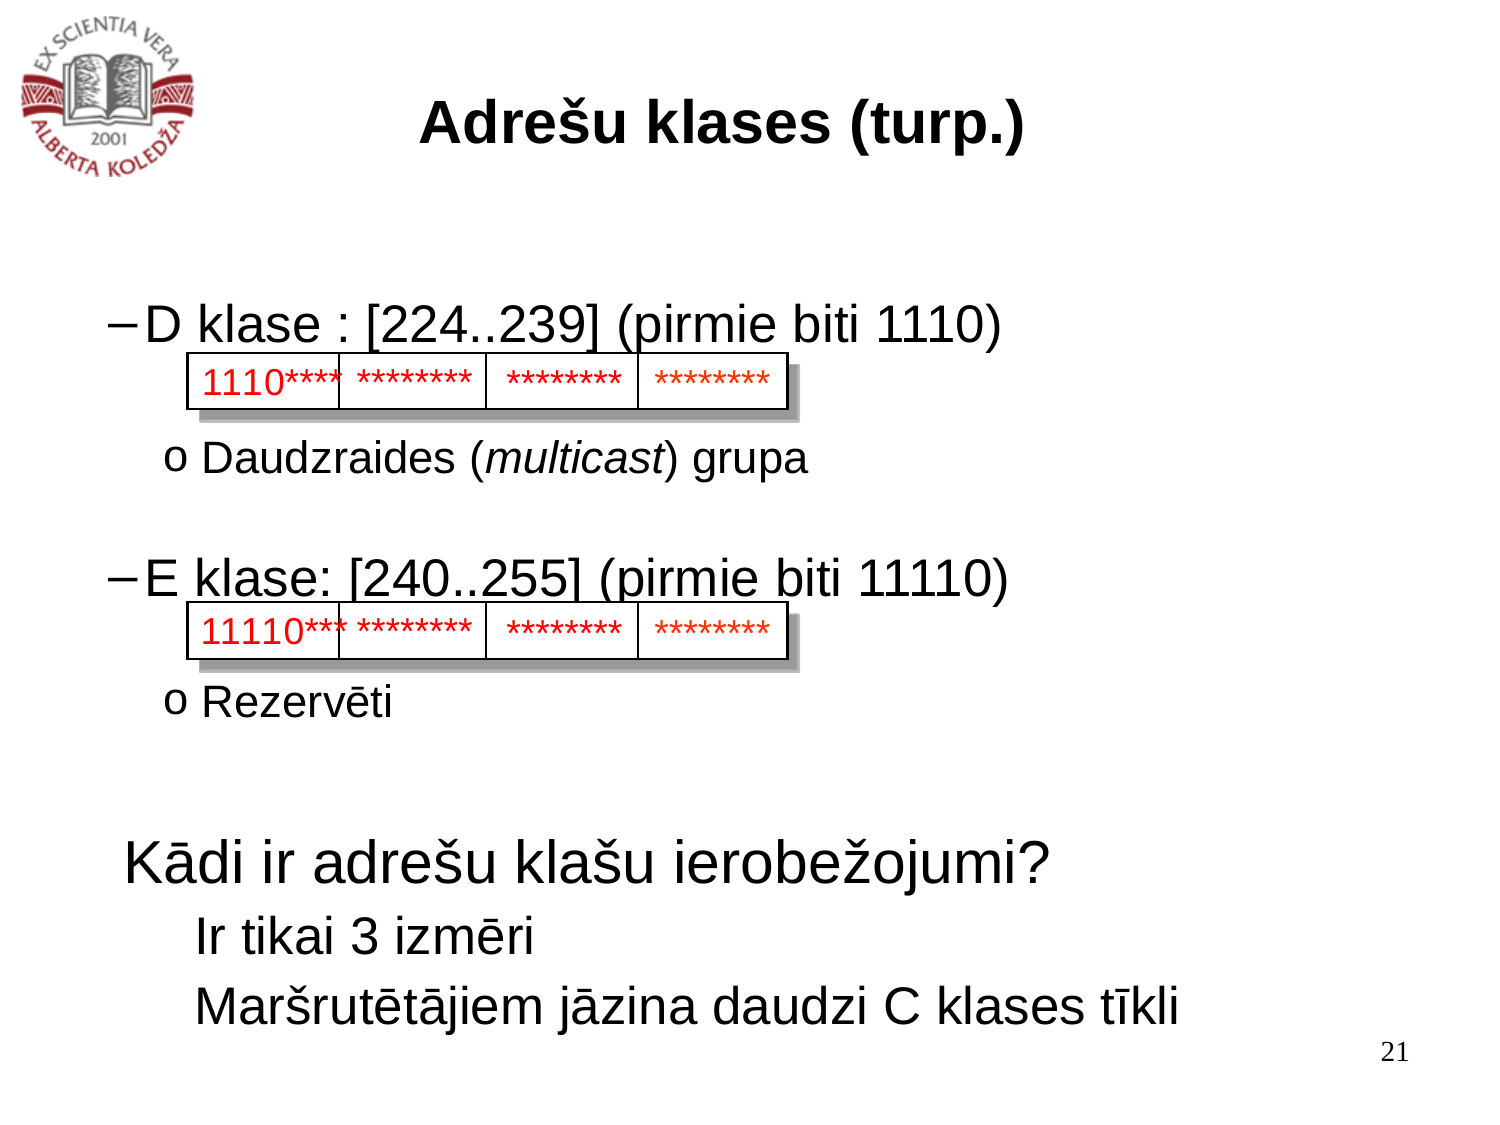

# Adrešu klases (turp.)
D klase : [224..239] (pirmie biti 1110)
Daudzraides (multicast) grupa
E klase: [240..255] (pirmie biti 11110)
Rezervēti
Kādi ir adrešu klašu ierobežojumi?
Ir tikai 3 izmēri
Maršrutētājiem jāzina daudzi C klases tīkli
1110****
********
********
********
11110***
********
********
********